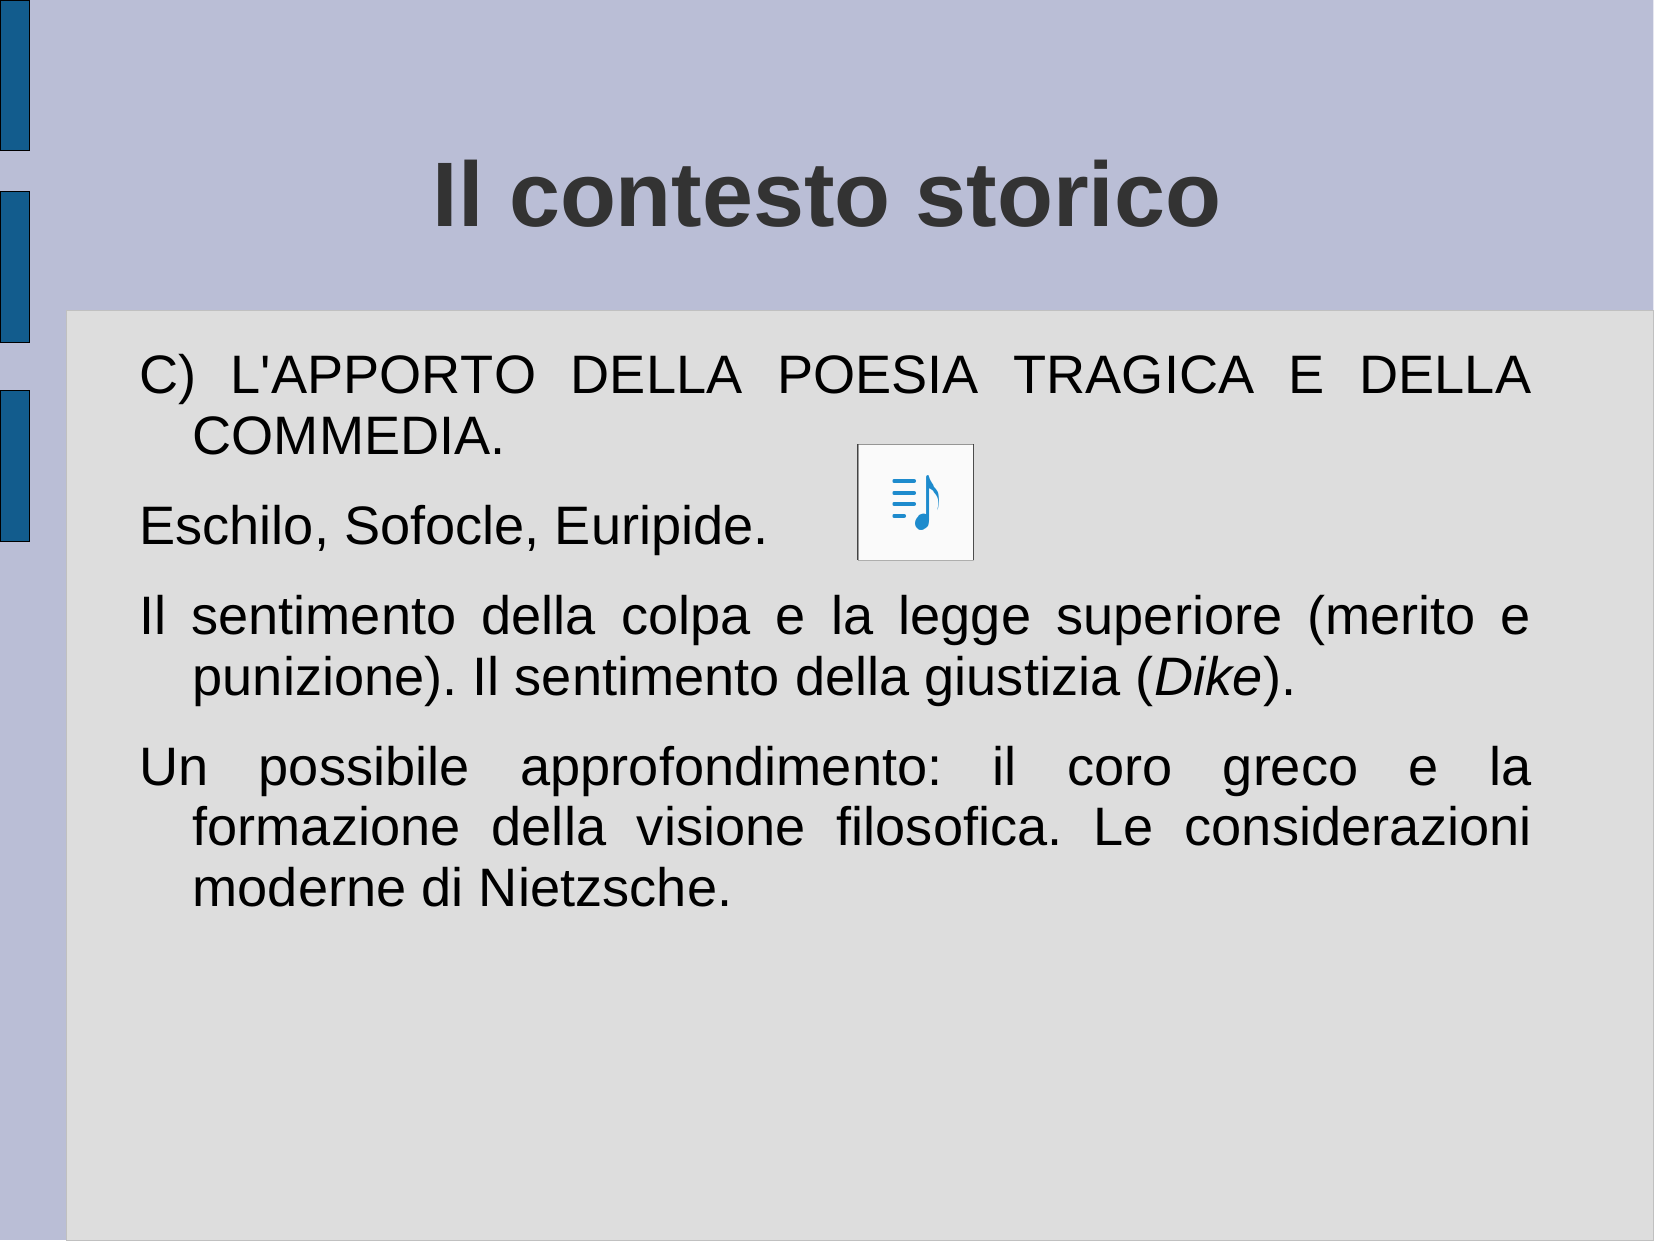

# Il contesto storico
C) L'APPORTO DELLA POESIA TRAGICA E DELLA COMMEDIA.
Eschilo, Sofocle, Euripide.
Il sentimento della colpa e la legge superiore (merito e punizione). Il sentimento della giustizia (Dike).
Un possibile approfondimento: il coro greco e la formazione della visione filosofica. Le considerazioni moderne di Nietzsche.